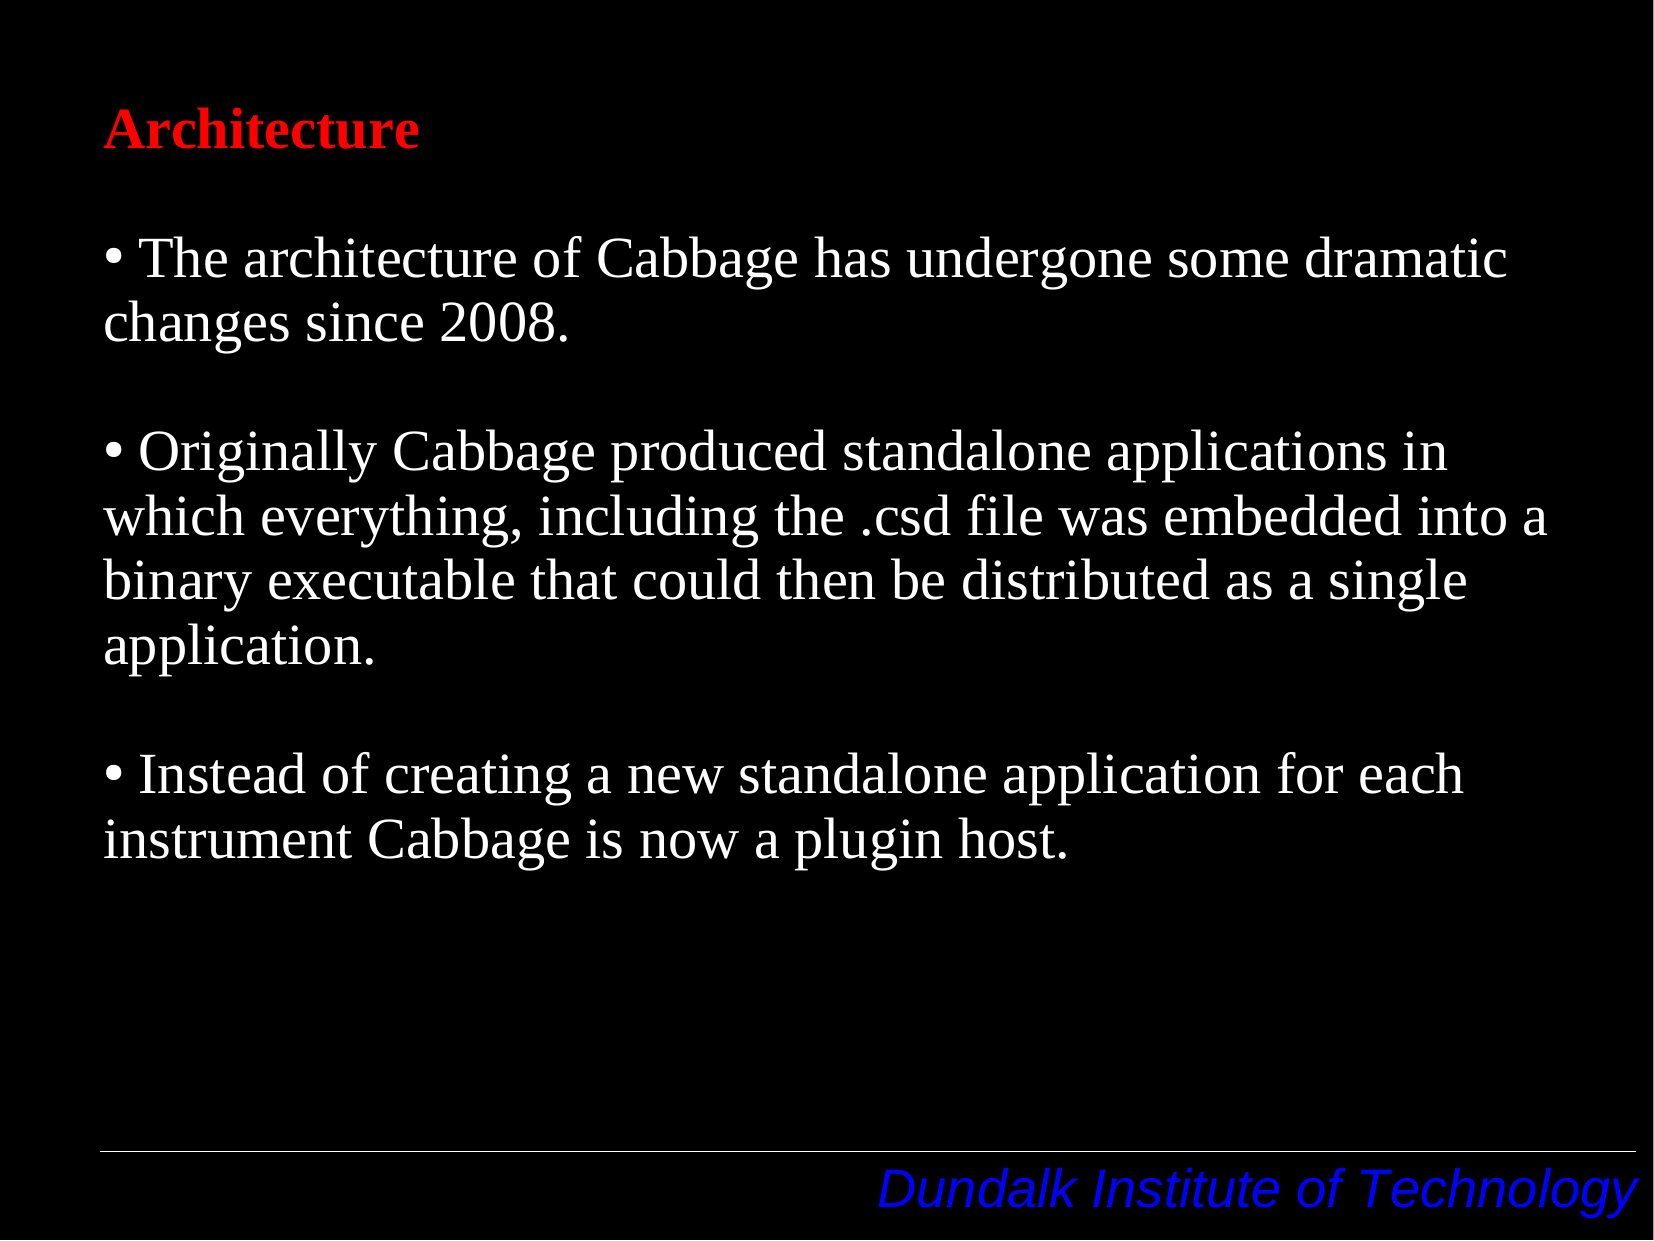

Architecture
 The architecture of Cabbage has undergone some dramatic changes since 2008.
 Originally Cabbage produced standalone applications in which everything, including the .csd file was embedded into a binary executable that could then be distributed as a single application.
 Instead of creating a new standalone application for each instrument Cabbage is now a plugin host.
Dundalk Institute of Technology